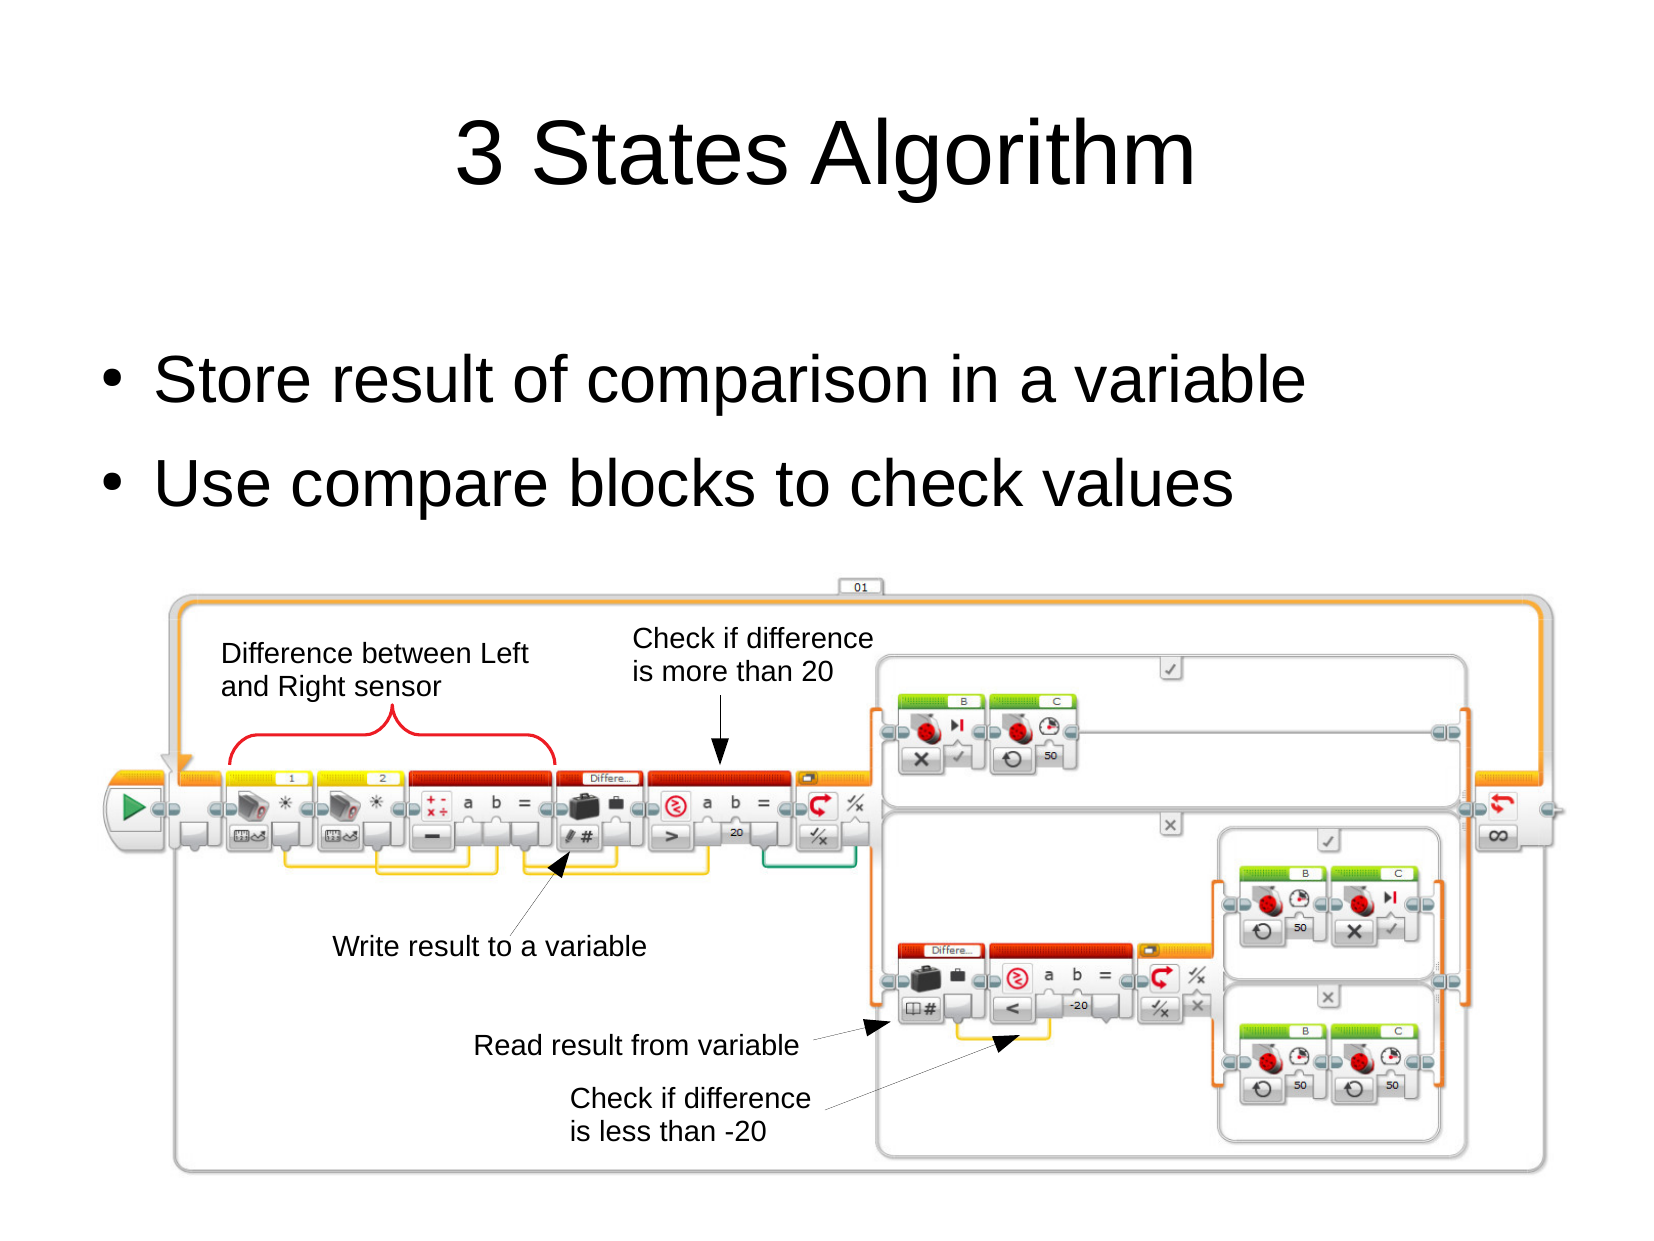

# 3 States Algorithm
Store result of comparison in a variable
Use compare blocks to check values
Check if difference is more than 20
Difference between Left and Right sensor
Write result to a variable
Read result from variable
Check if difference is less than -20